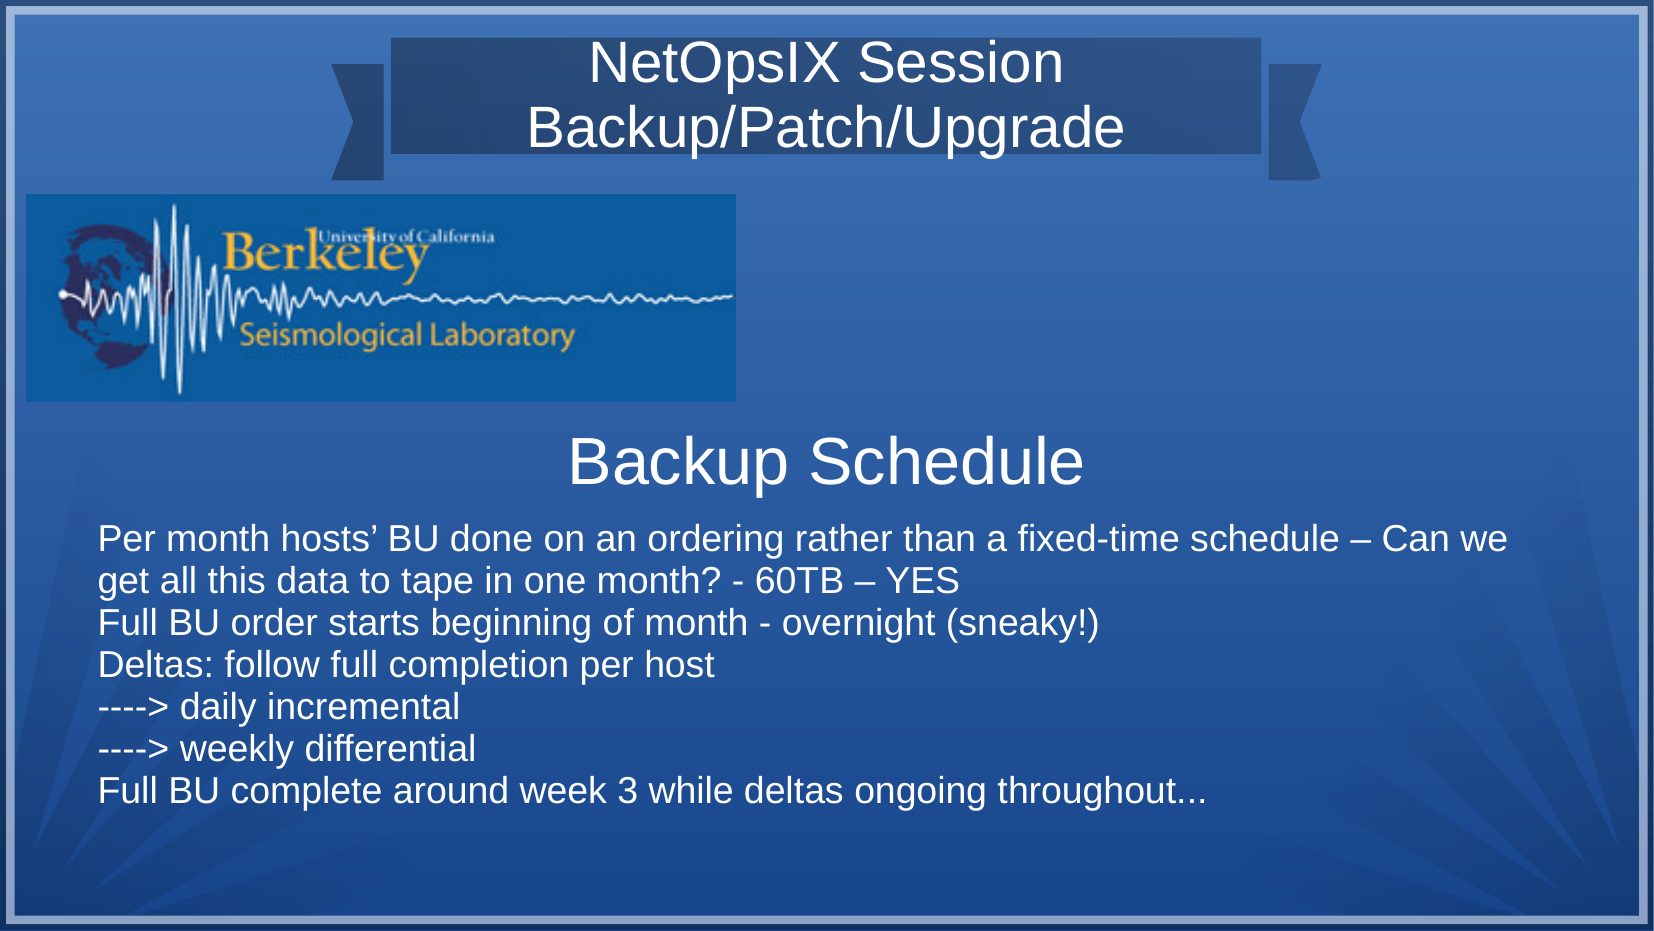

# NetOpsIX Session Backup/Patch/Upgrade
Backup Schedule
Per month hosts’ BU done on an ordering rather than a fixed-time schedule – Can we get all this data to tape in one month? - 60TB – YES
Full BU order starts beginning of month - overnight (sneaky!)
Deltas: follow full completion per host
----> daily incremental
----> weekly differential
Full BU complete around week 3 while deltas ongoing throughout...